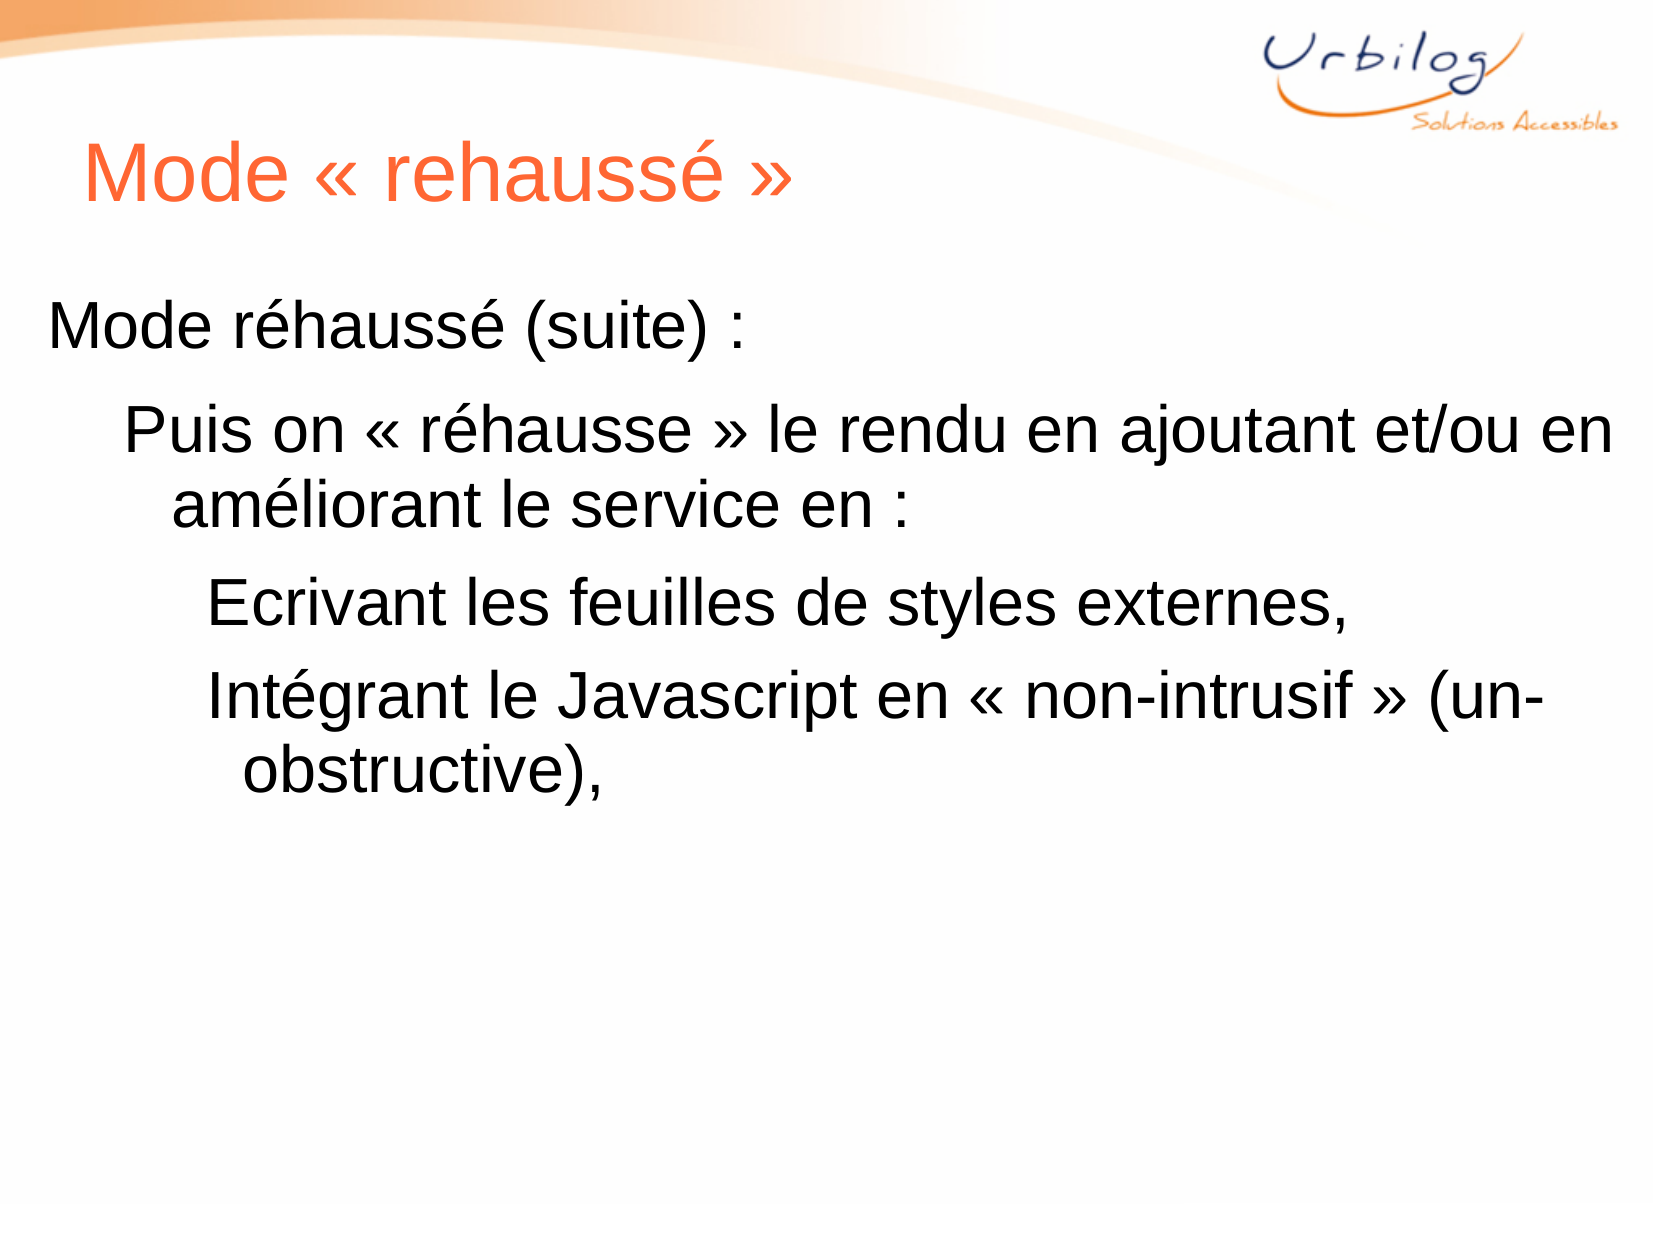

# Mode « rehaussé »
Mode réhaussé (suite) :
Puis on « réhausse » le rendu en ajoutant et/ou en améliorant le service en :
Ecrivant les feuilles de styles externes,
Intégrant le Javascript en « non-intrusif » (un-obstructive),